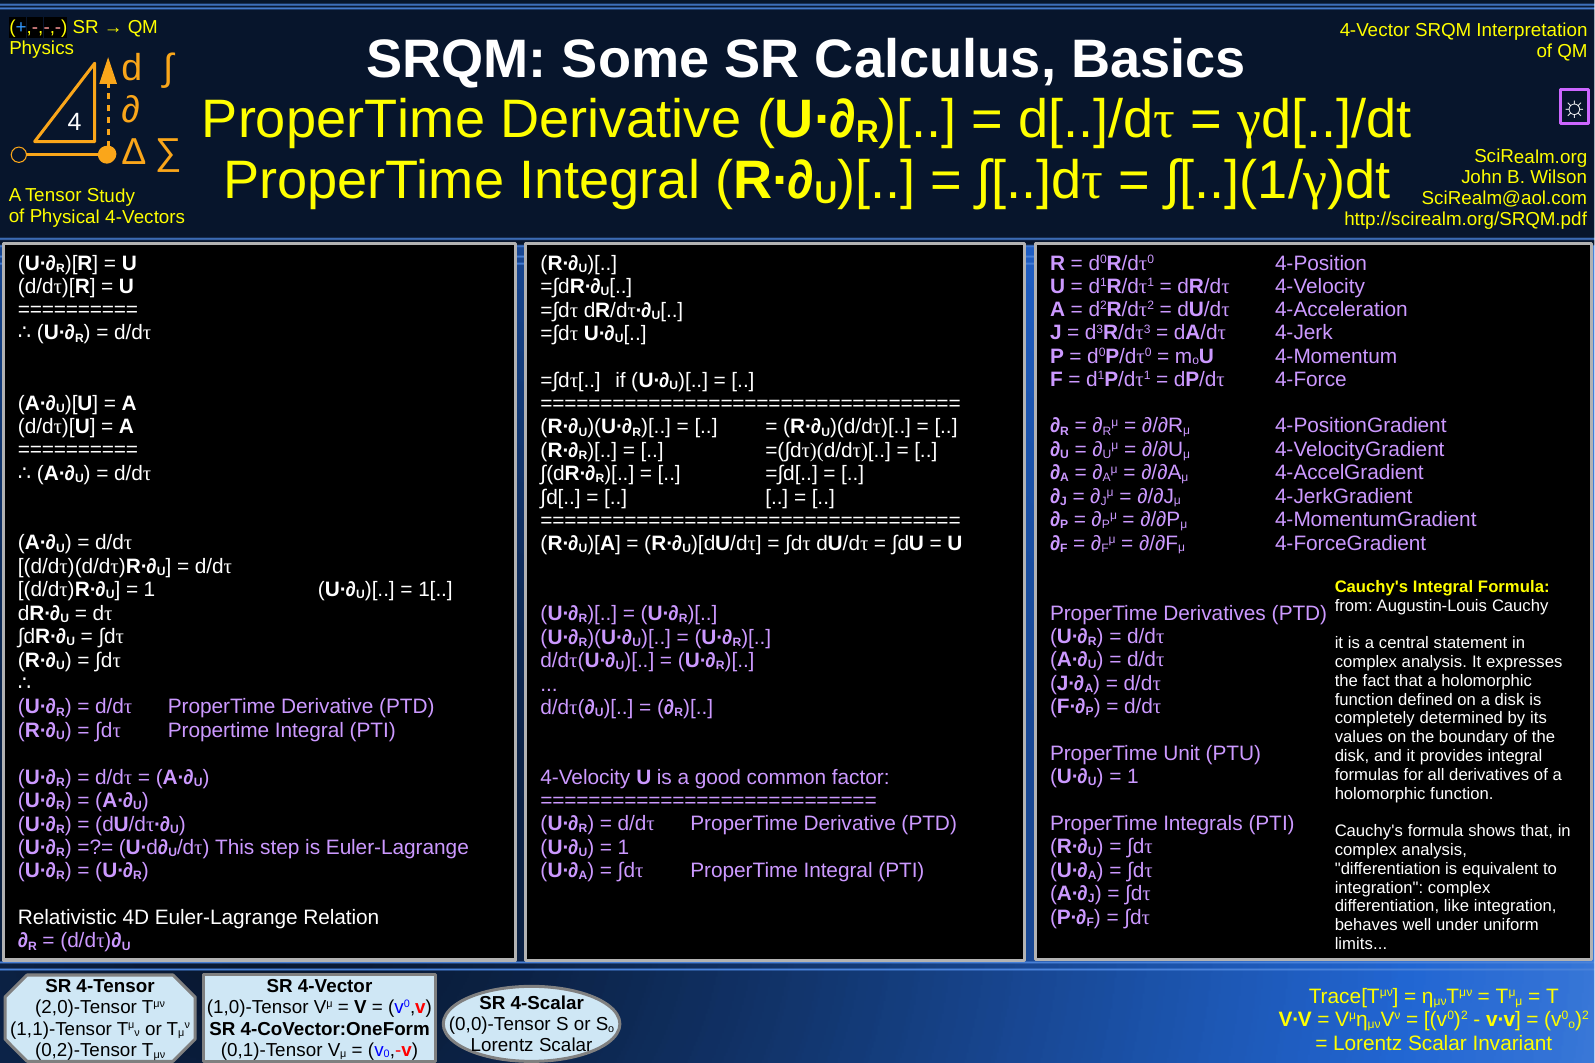

# SRQM: Some SR Calculus, Basics ProperTime Derivative (U∙∂R)[..] = d[..]/dτ = γd[..]/dt ProperTime Integral (R∙∂U)[..] = ∫[..]dτ = ∫[..](1/γ)dt
(+,-,-,-) SR → QM
Physics
A Tensor Study
of Physical 4-Vectors
4-Vector SRQM Interpretation
of QM
SciRealm.org
John B. Wilson
SciRealm@aol.com
http://scirealm.org/SRQM.pdf
d ∫
∂
Δ ∑
4
☼
(U∙∂R)[R] = U
(d/dτ)[R] = U
==========
∴ (U∙∂R) = d/dτ
(A∙∂U)[U] = A
(d/dτ)[U] = A
==========
∴ (A∙∂U) = d/dτ
(A∙∂U) = d/dτ
[(d/dτ)(d/dτ)R∙∂U] = d/dτ
[(d/dτ)R∙∂U] = 1			(U∙∂U)[..] = 1[..]
dR∙∂U = dτ
∫dR∙∂U = ∫dτ
(R∙∂U) = ∫dτ
∴
(U∙∂R) = d/dτ	ProperTime Derivative (PTD)
(R∙∂U) = ∫dτ	Propertime Integral (PTI)
(U∙∂R) = d/dτ = (A∙∂U)
(U∙∂R) = (A∙∂U)
(U∙∂R) = (dU/dτ∙∂U)
(U∙∂R) =?= (U∙d∂U/dτ) This step is Euler-Lagrange
(U∙∂R) = (U∙∂R)
Relativistic 4D Euler-Lagrange Relation
∂R = (d/dτ)∂U
(R∙∂U)[..]
=∫dR∙∂U[..]
=∫dτ dR/dτ∙∂U[..]
=∫dτ U∙∂U[..]
=∫dτ[..]	if (U∙∂U)[..] = [..]
===================================
(R∙∂U)(U∙∂R)[..] = [..]	= (R∙∂U)(d/dτ)[..] = [..]
(R∙∂R)[..] = [..]		=(∫dτ)(d/dτ)[..] = [..]
∫(dR∙∂R)[..] = [..]		=∫d[..] = [..]
∫d[..] = [..]		[..] = [..]
===================================
(R∙∂U)[A] = (R∙∂U)[dU/dτ] = ∫dτ dU/dτ = ∫dU = U
(U∙∂R)[..] = (U∙∂R)[..]
(U∙∂R)(U∙∂U)[..] = (U∙∂R)[..]
d/dτ(U∙∂U)[..] = (U∙∂R)[..]
...
d/dτ(∂U)[..] = (∂R)[..]
4-Velocity U is a good common factor:
============================
(U∙∂R) = d/dτ	ProperTime Derivative (PTD)
(U∙∂U) = 1
(U∙∂A) = ∫dτ	ProperTime Integral (PTI)
R = d0R/dτ0		4-Position
U = d1R/dτ1 = dR/dτ	4-Velocity
A = d2R/dτ2 = dU/dτ	4-Acceleration
J = d3R/dτ3 = dA/dτ	4-Jerk
P = d0P/dτ0 = moU	4-Momentum
F = d1P/dτ1 = dP/dτ	4-Force
∂R = ∂Rμ = ∂/∂Rμ		4-PositionGradient
∂U = ∂Uμ = ∂/∂Uμ		4-VelocityGradient
∂A = ∂Aμ = ∂/∂Aμ		4-AccelGradient
∂J = ∂Jμ = ∂/∂Jμ		4-JerkGradient
∂P = ∂Pμ = ∂/∂Pμ		4-MomentumGradient
∂F = ∂Fμ = ∂/∂Fμ		4-ForceGradient
ProperTime Derivatives (PTD)
(U∙∂R) = d/dτ
(A∙∂U) = d/dτ
(J∙∂A) = d/dτ
(F∙∂P) = d/dτ
ProperTime Unit (PTU)
(U∙∂U) = 1
ProperTime Integrals (PTI)
(R∙∂U) = ∫dτ
(U∙∂A) = ∫dτ
(A∙∂J) = ∫dτ
(P∙∂F) = ∫dτ
Cauchy's Integral Formula: from: Augustin-Louis Cauchy
it is a central statement in complex analysis. It expresses the fact that a holomorphic function defined on a disk is completely determined by its values on the boundary of the disk, and it provides integral formulas for all derivatives of a holomorphic function.
Cauchy's formula shows that, in complex analysis, "differentiation is equivalent to integration": complex differentiation, like integration, behaves well under uniform limits...
SR 4-Tensor
(2,0)-Tensor Tμν
(1,1)-Tensor Tμν or Tμν
(0,2)-Tensor Tμν
SR 4-Vector
(1,0)-Tensor Vμ = V = (v0,v)
SR 4-CoVector:OneForm
(0,1)-Tensor Vμ = (v0,-v)
Trace[Tμν] = ημνTμν = Tμμ = T
V∙V = VμημνVν = [(v0)2 - v∙v] = (v0o)2
= Lorentz Scalar Invariant
SR 4-Scalar
(0,0)-Tensor S or So
Lorentz Scalar